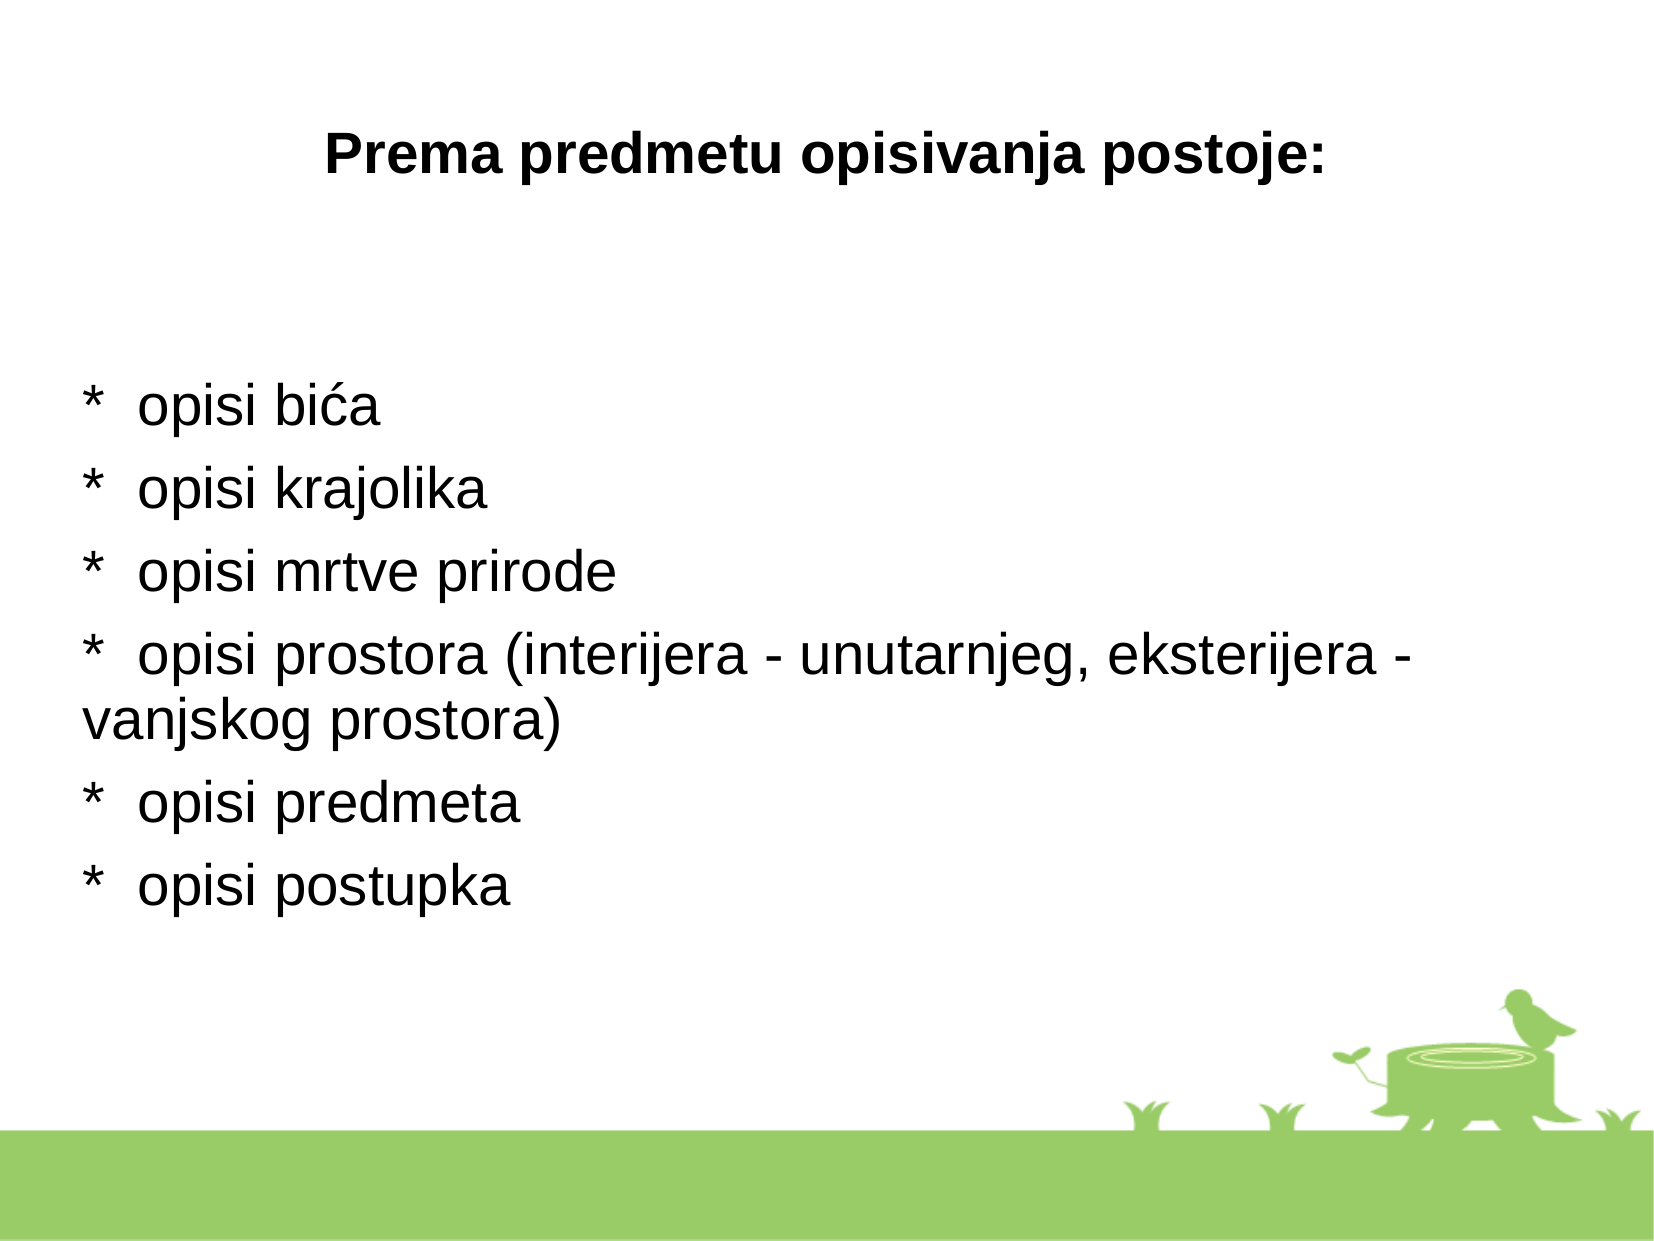

# Prema predmetu opisivanja postoje:
* opisi bića
* opisi krajolika
* opisi mrtve prirode
* opisi prostora (interijera - unutarnjeg, eksterijera - vanjskog prostora)
* opisi predmeta
* opisi postupka